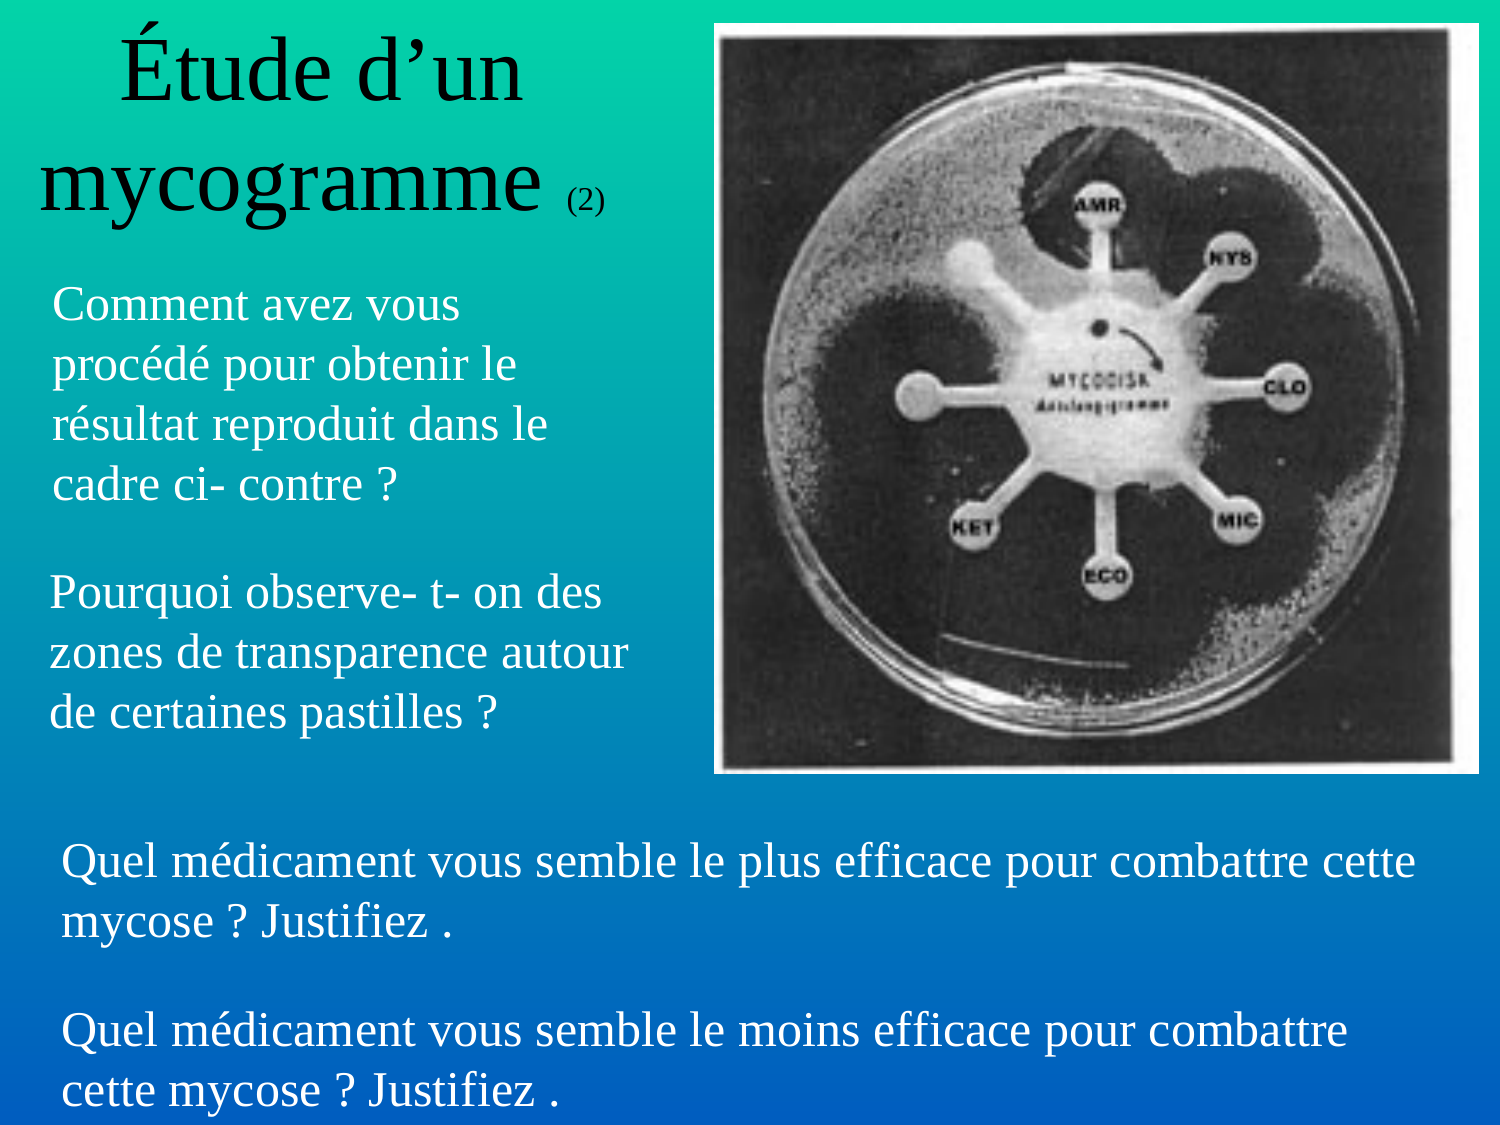

# Étude d’un mycogramme (2)
Comment avez vous procédé pour obtenir le résultat reproduit dans le cadre ci- contre ?
Pourquoi observe- t- on des zones de transparence autour de certaines pastilles ?
Quel médicament vous semble le plus efficace pour combattre cette mycose ? Justifiez .
Quel médicament vous semble le moins efficace pour combattre cette mycose ? Justifiez .